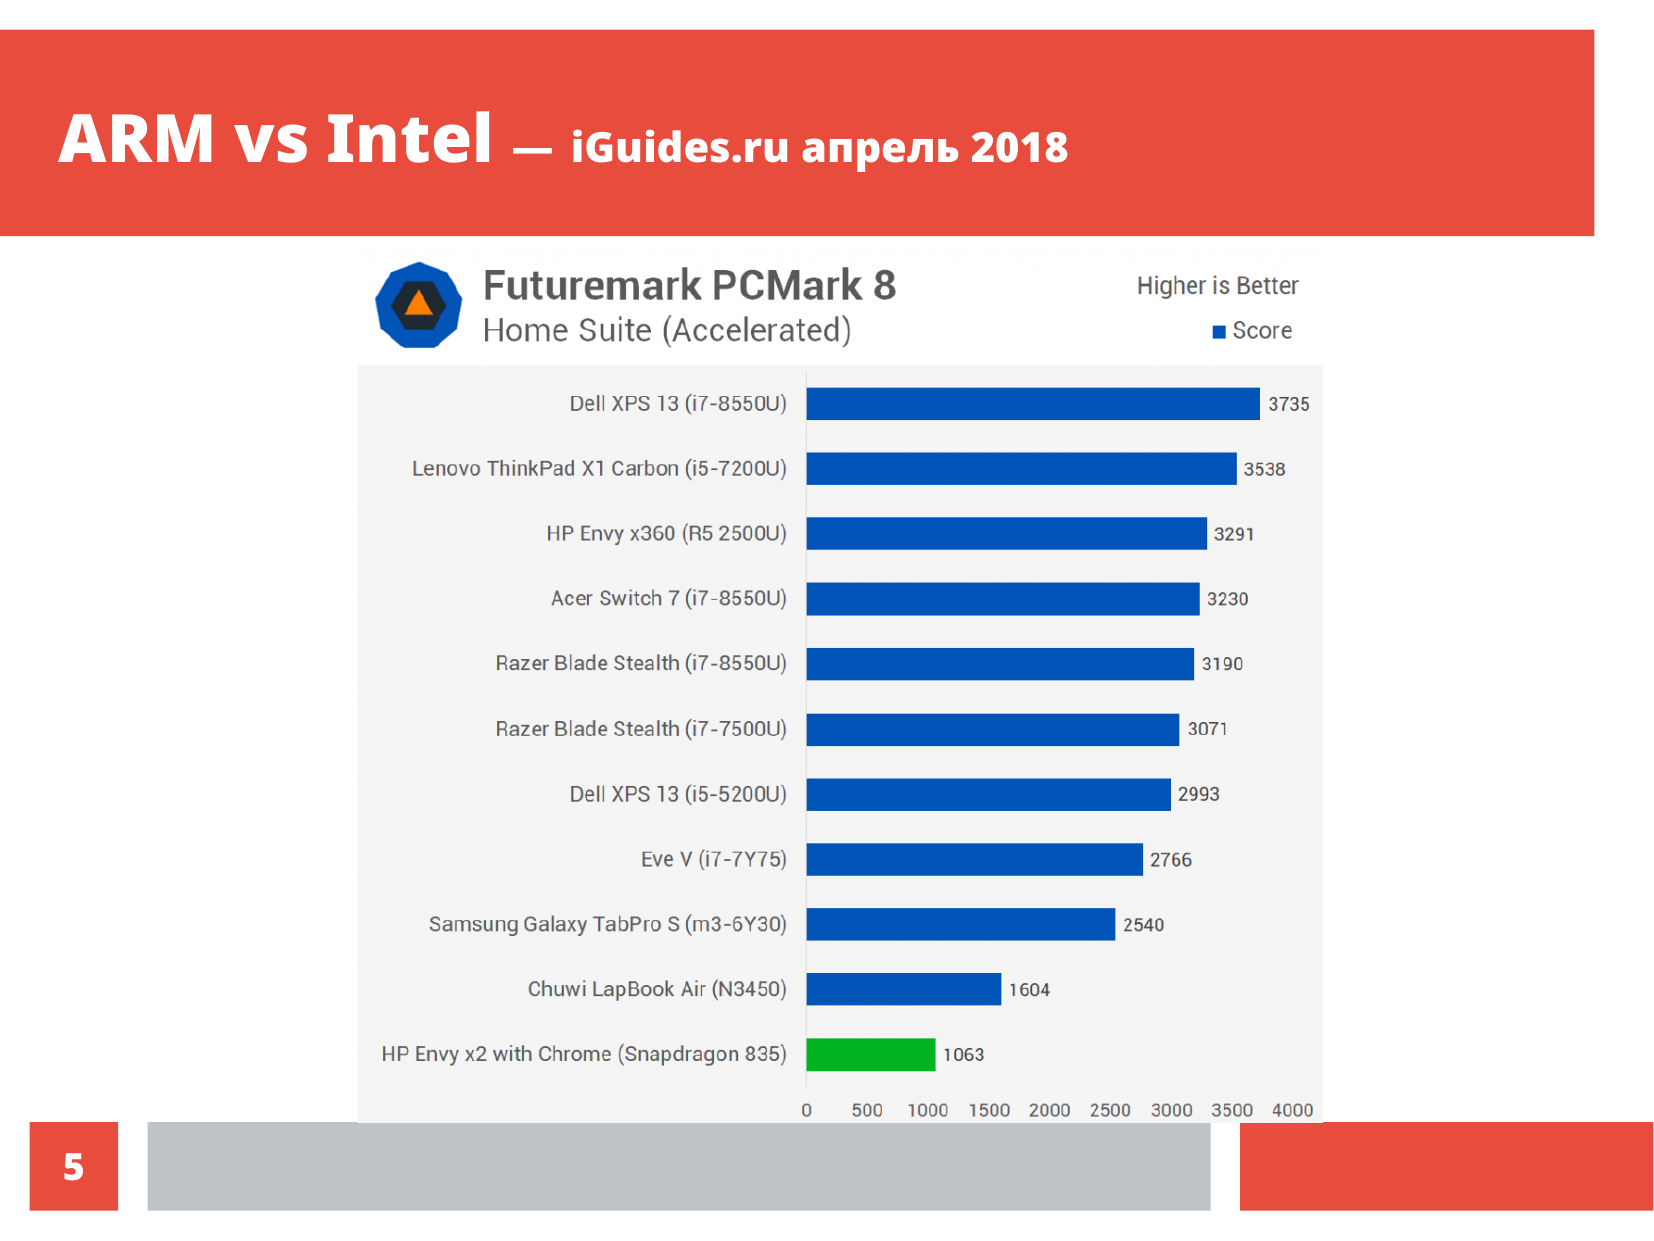

# ARM vs Intel — iGuides.ru апрель 2018
5